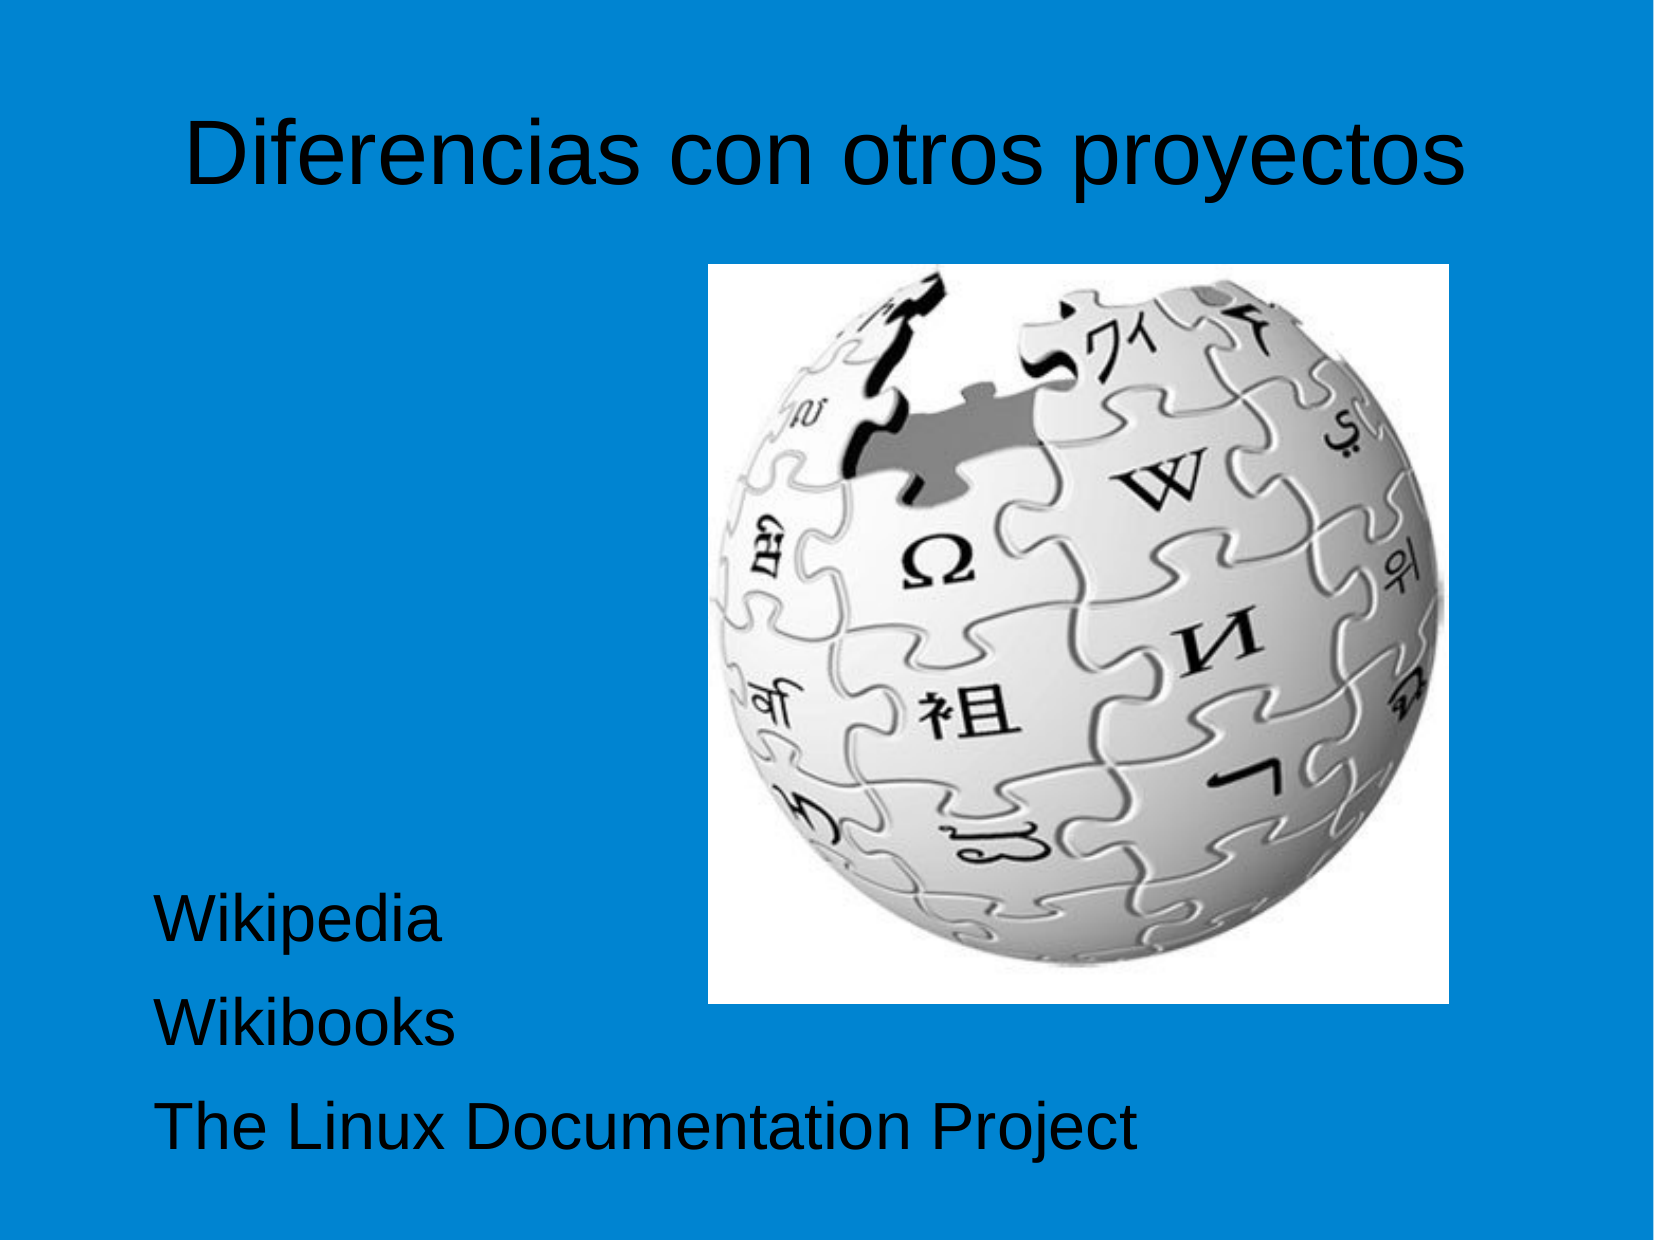

# Diferencias con otros proyectos
Wikipedia
Wikibooks
The Linux Documentation Project